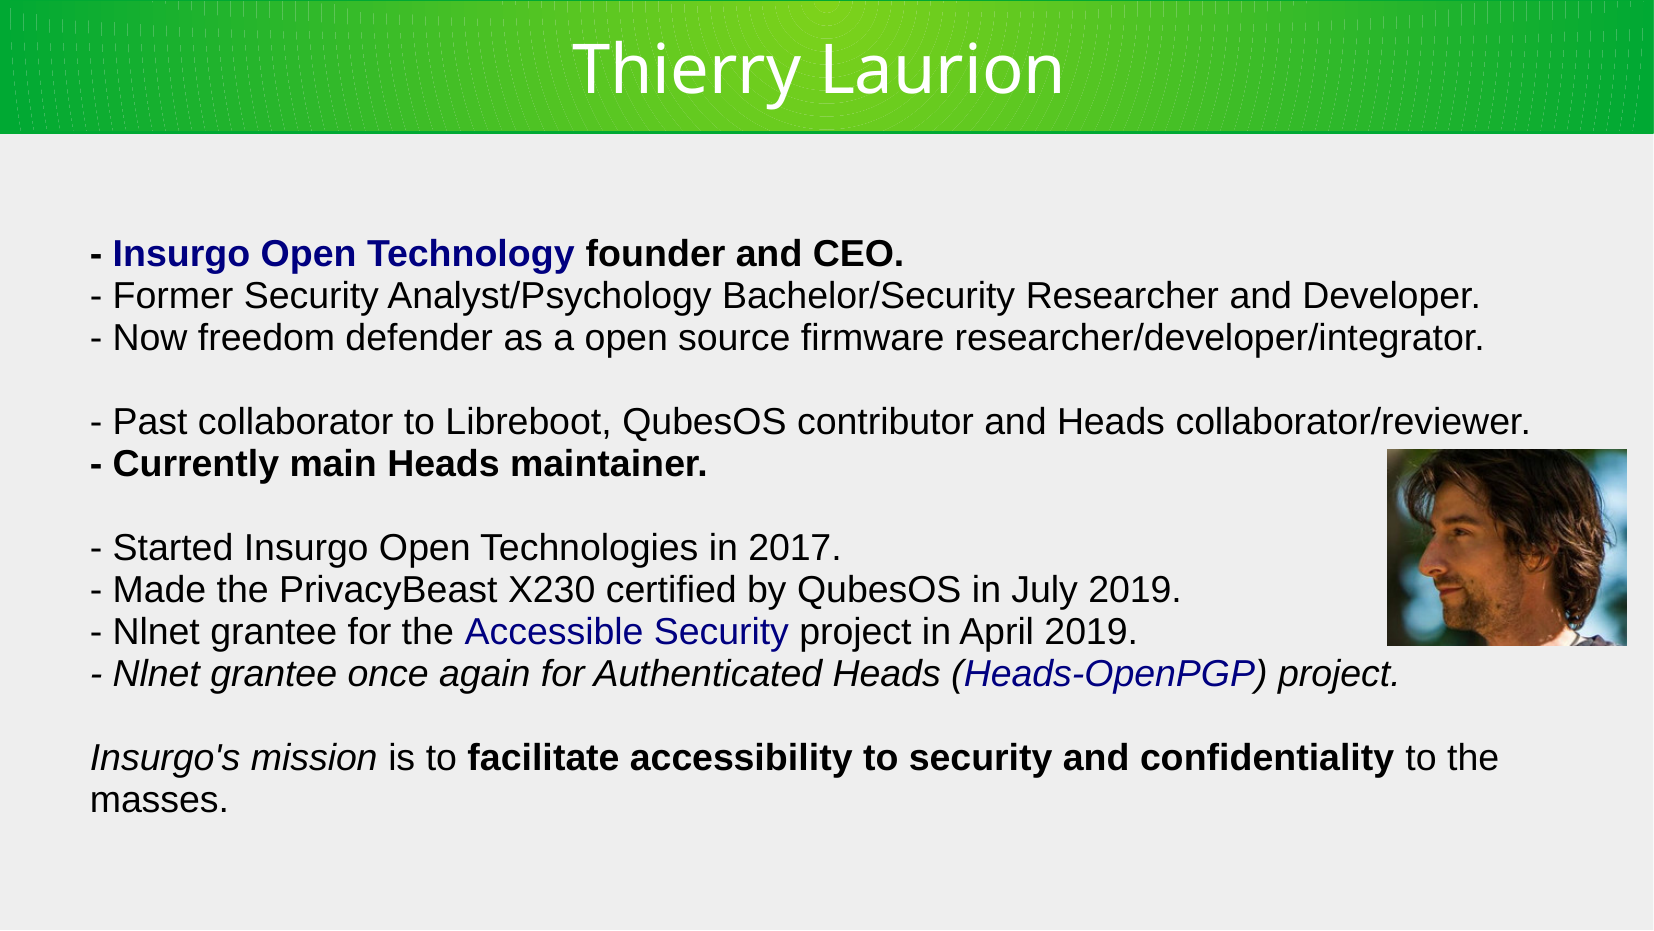

# Thierry Laurion
- Insurgo Open Technology founder and CEO.
- Former Security Analyst/Psychology Bachelor/Security Researcher and Developer.
- Now freedom defender as a open source firmware researcher/developer/integrator.
- Past collaborator to Libreboot, QubesOS contributor and Heads collaborator/reviewer.
- Currently main Heads maintainer.
- Started Insurgo Open Technologies in 2017.
- Made the PrivacyBeast X230 certified by QubesOS in July 2019.
- Nlnet grantee for the Accessible Security project in April 2019.
- Nlnet grantee once again for Authenticated Heads (Heads-OpenPGP) project.
Insurgo's mission is to facilitate accessibility to security and confidentiality to the masses.